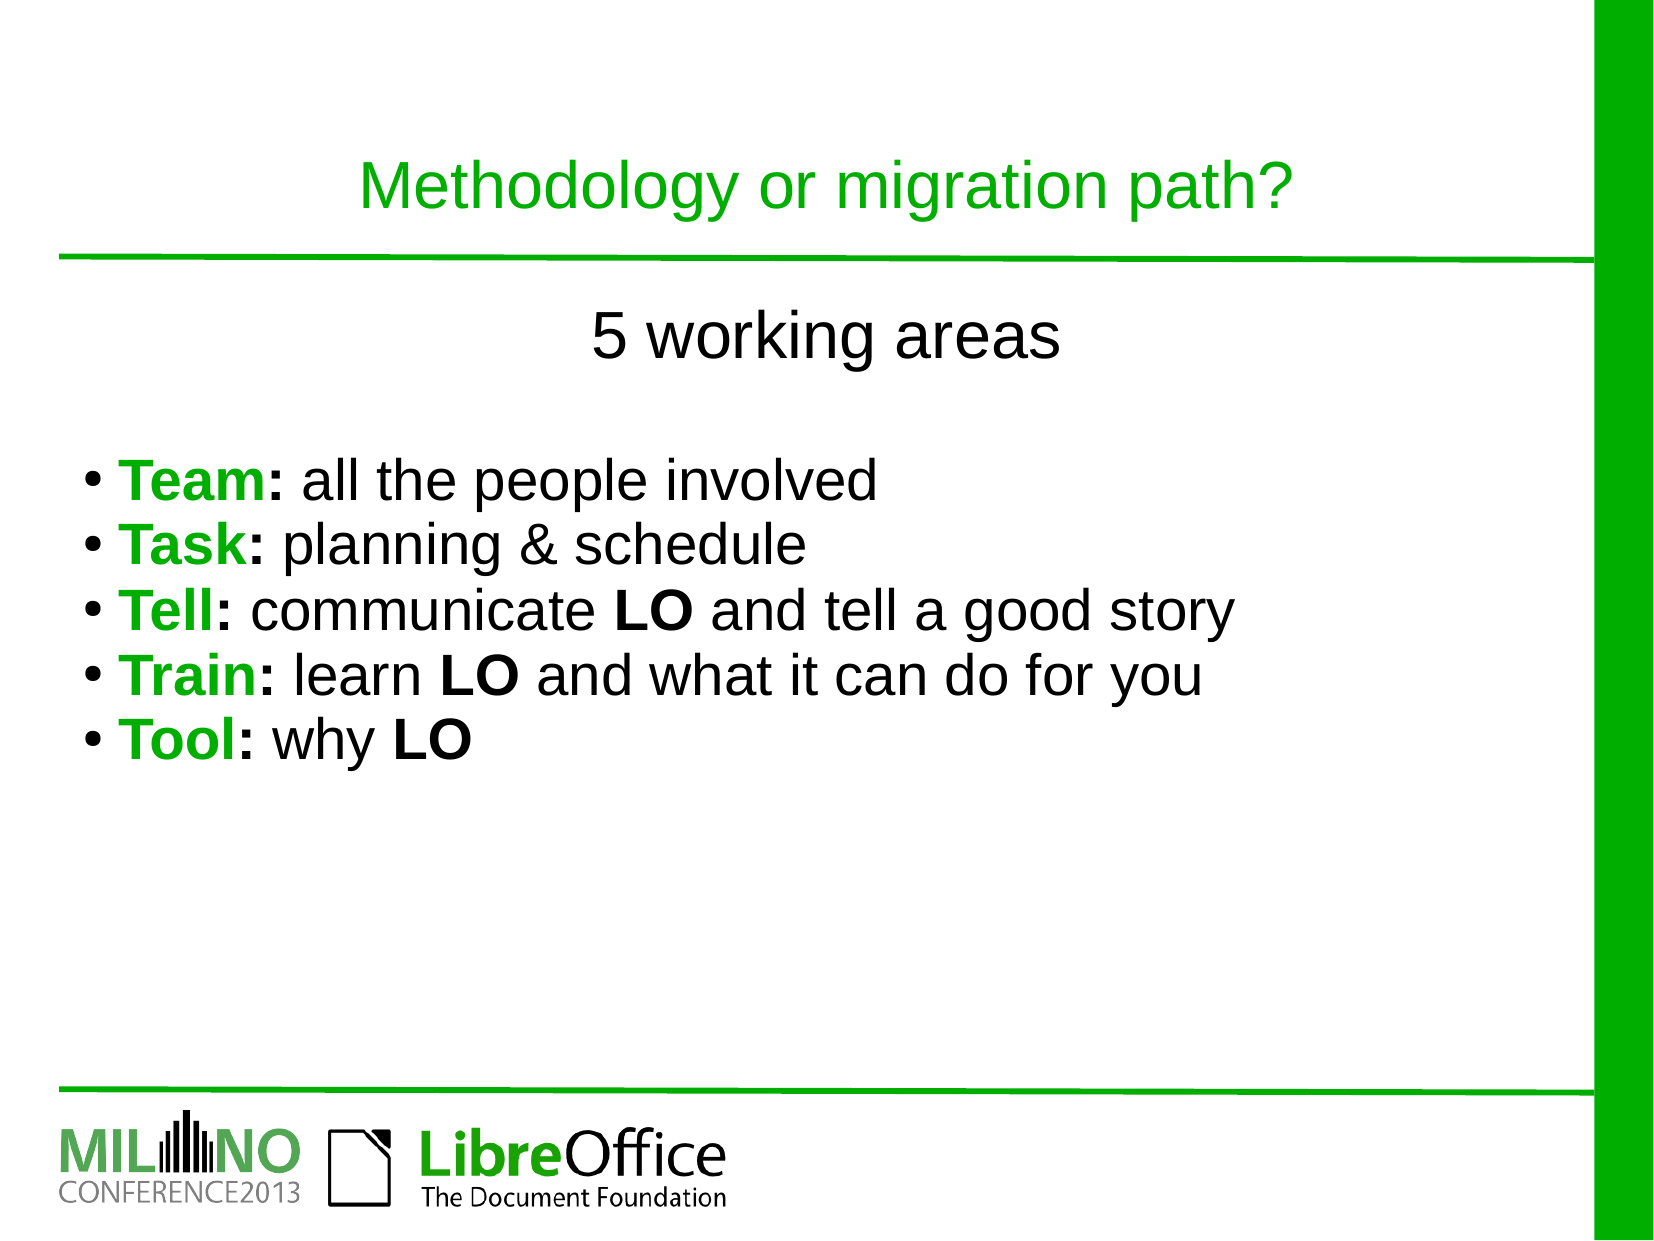

# Methodology or migration path?
5 working areas
Team: all the people involved
Task: planning & schedule
Tell: communicate LO and tell a good story
Train: learn LO and what it can do for you
Tool: why LO